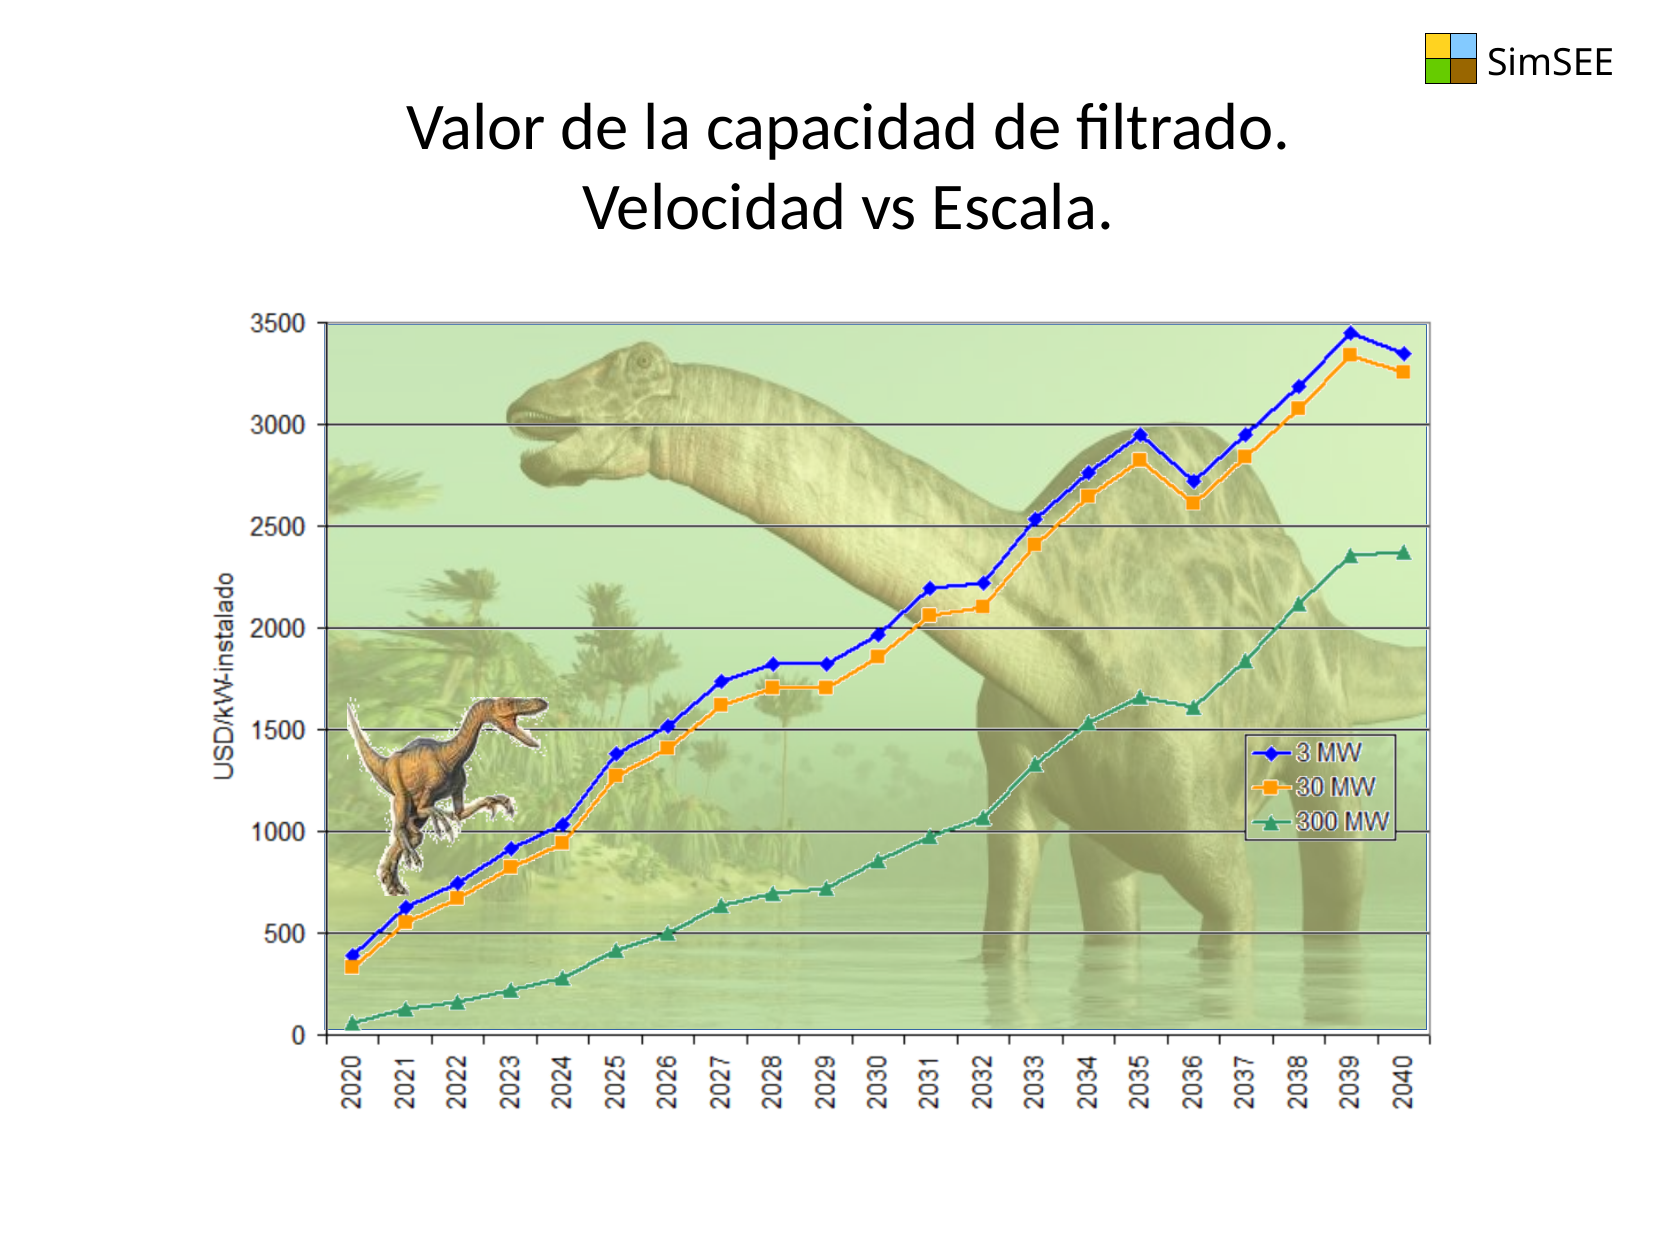

# Valor de la capacidad de filtrado. Velocidad vs Escala.